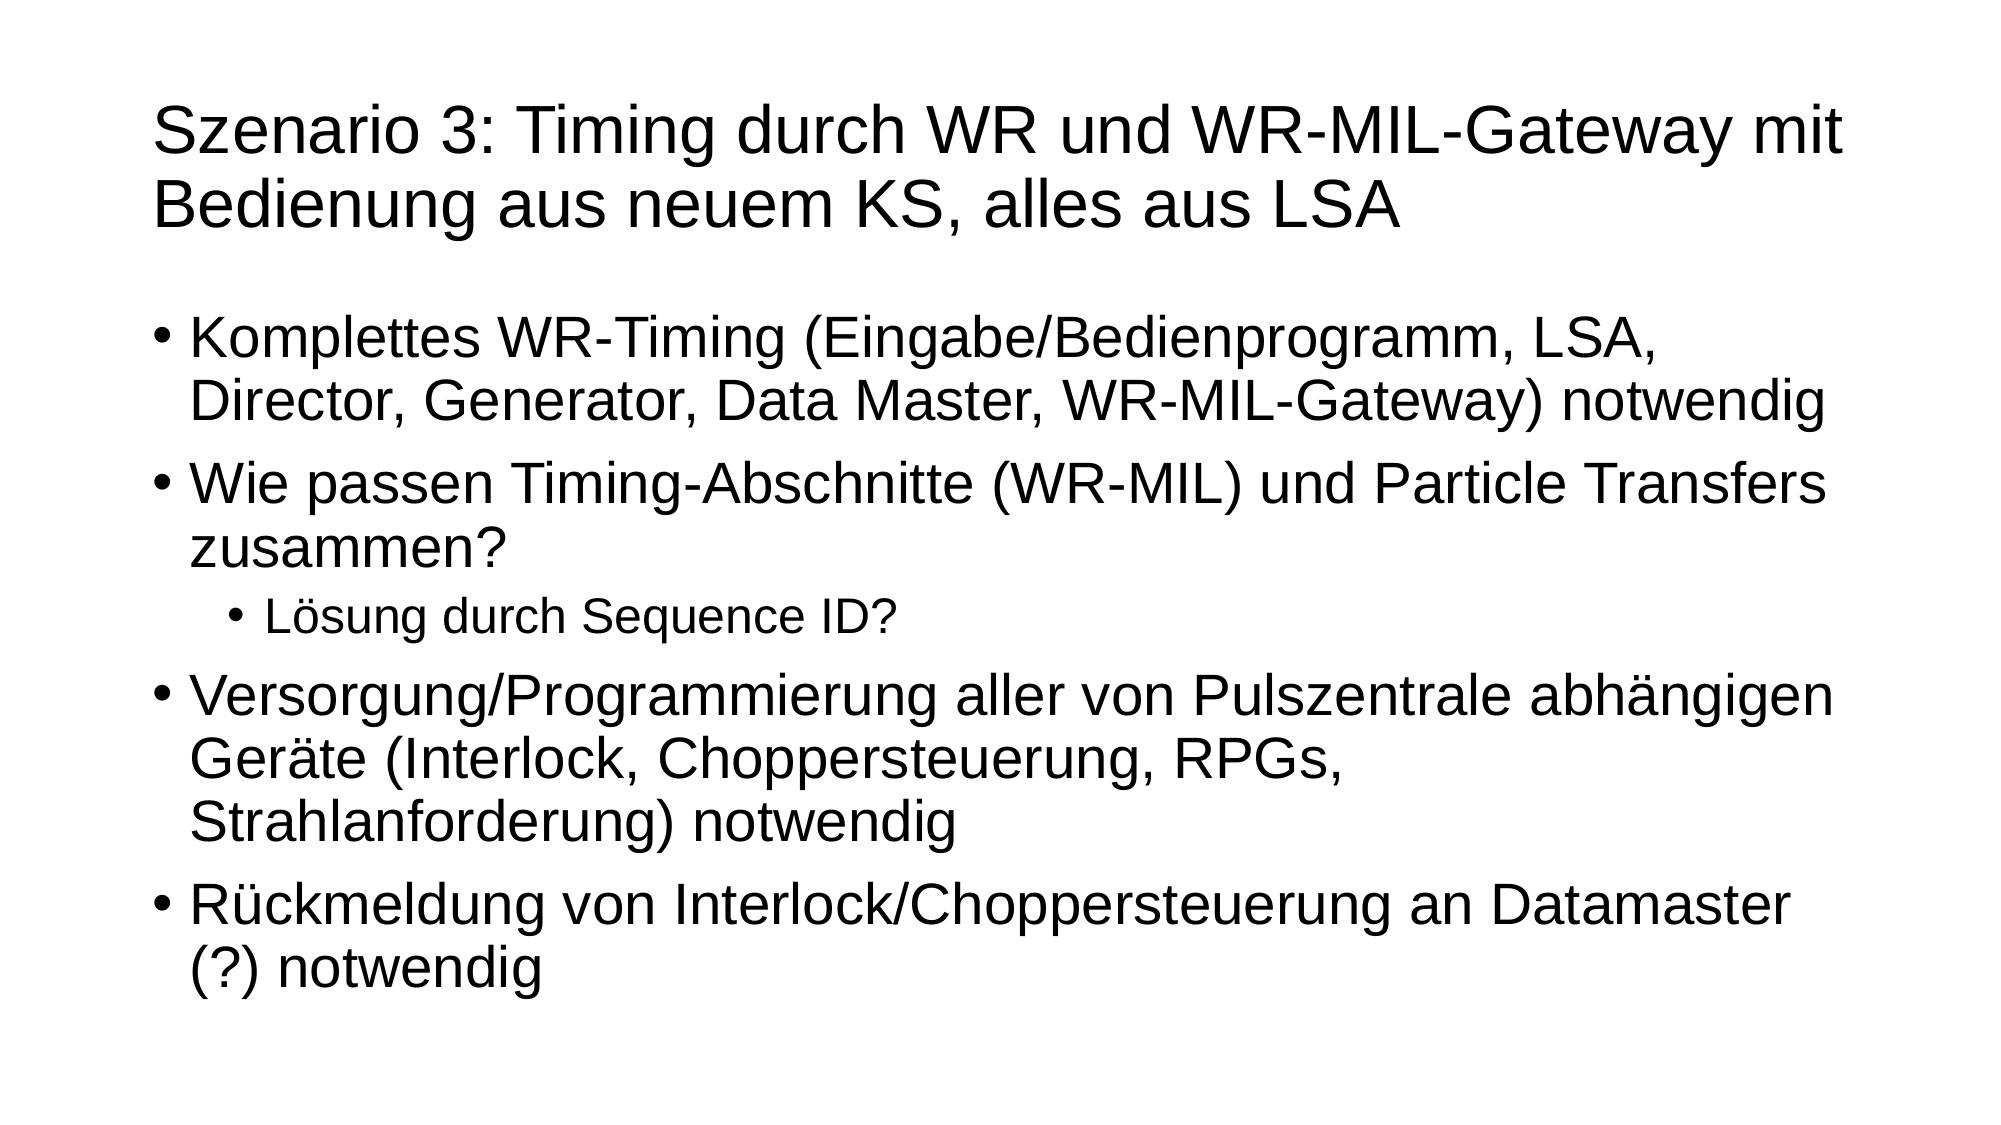

# Szenario 3: Timing durch WR und WR-MIL-Gateway mit Bedienung aus neuem KS, alles aus LSA
Komplettes WR-Timing (Eingabe/Bedienprogramm, LSA, Director, Generator, Data Master, WR-MIL-Gateway) notwendig
Wie passen Timing-Abschnitte (WR-MIL) und Particle Transfers zusammen?
Lösung durch Sequence ID?
Versorgung/Programmierung aller von Pulszentrale abhängigen Geräte (Interlock, Choppersteuerung, RPGs, Strahlanforderung) notwendig
Rückmeldung von Interlock/Choppersteuerung an Datamaster (?) notwendig